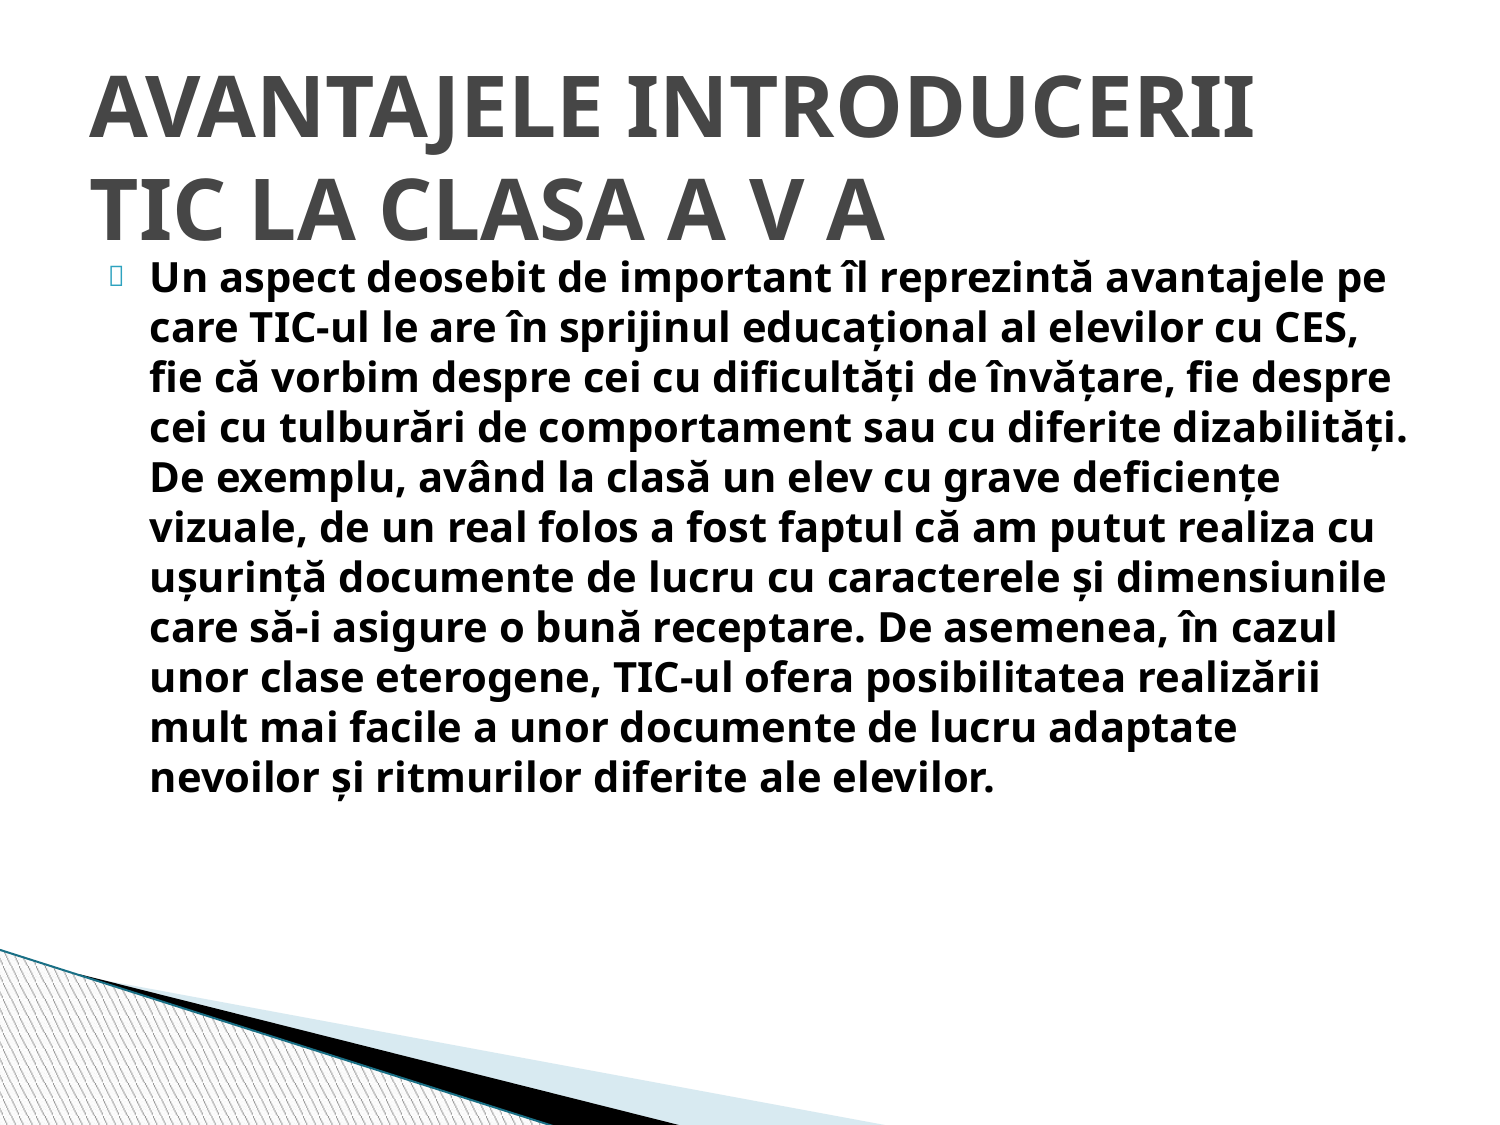

AVANTAJELE INTRODUCERII TIC LA CLASA A V A
# Un aspect deosebit de important îl reprezintă avantajele pe care TIC-ul le are în sprijinul educațional al elevilor cu CES, fie că vorbim despre cei cu dificultăți de învățare, fie despre cei cu tulburări de comportament sau cu diferite dizabilități. De exemplu, având la clasă un elev cu grave deficiențe vizuale, de un real folos a fost faptul că am putut realiza cu ușurință documente de lucru cu caracterele și dimensiunile care să-i asigure o bună receptare. De asemenea, în cazul unor clase eterogene, TIC-ul ofera posibilitatea realizării mult mai facile a unor documente de lucru adaptate nevoilor și ritmurilor diferite ale elevilor.